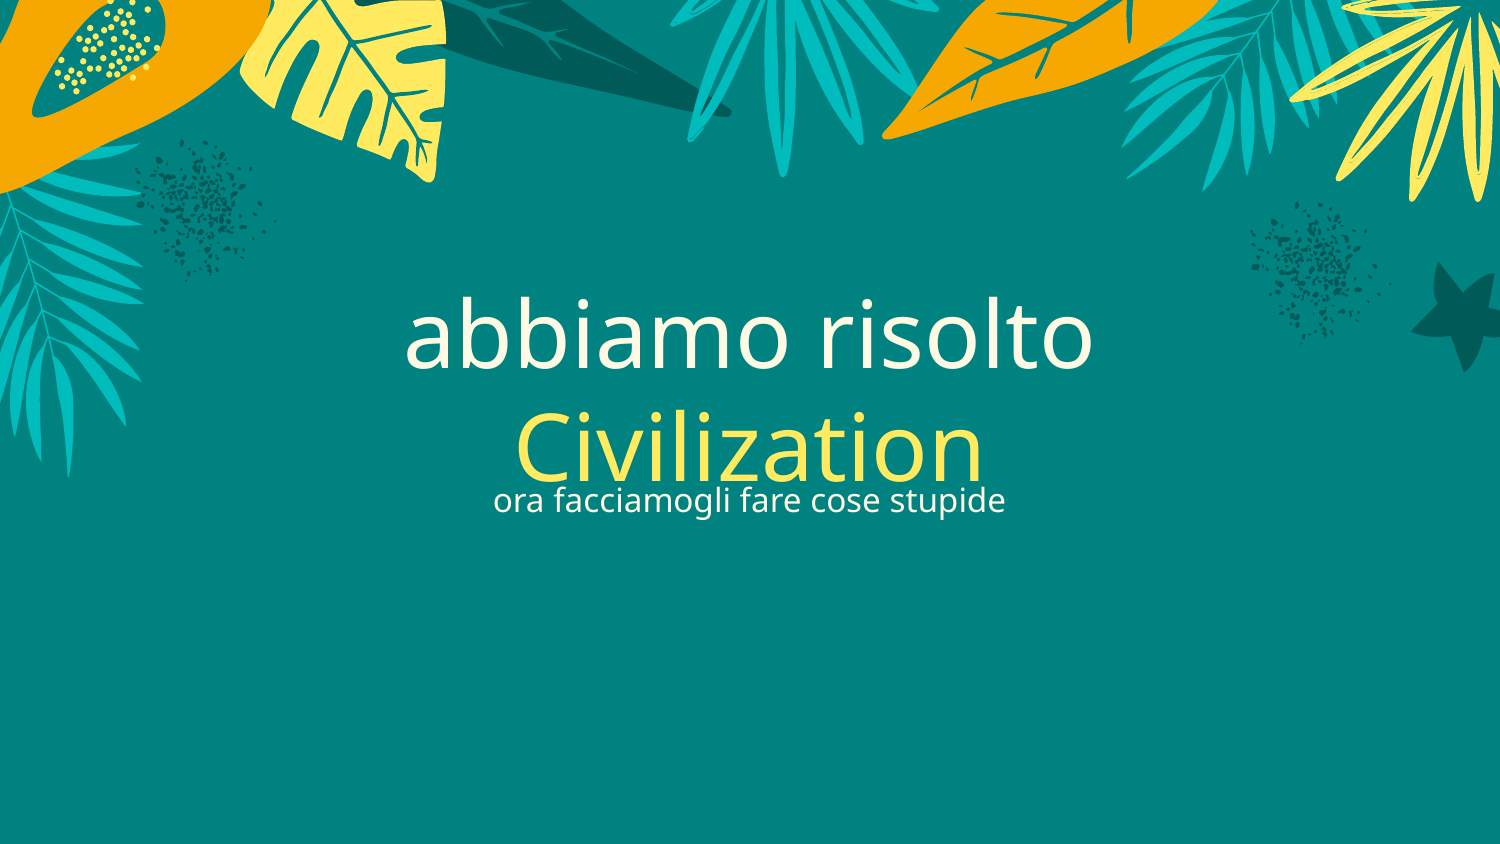

# abbiamo risolto Civilization
ora facciamogli fare cose stupide